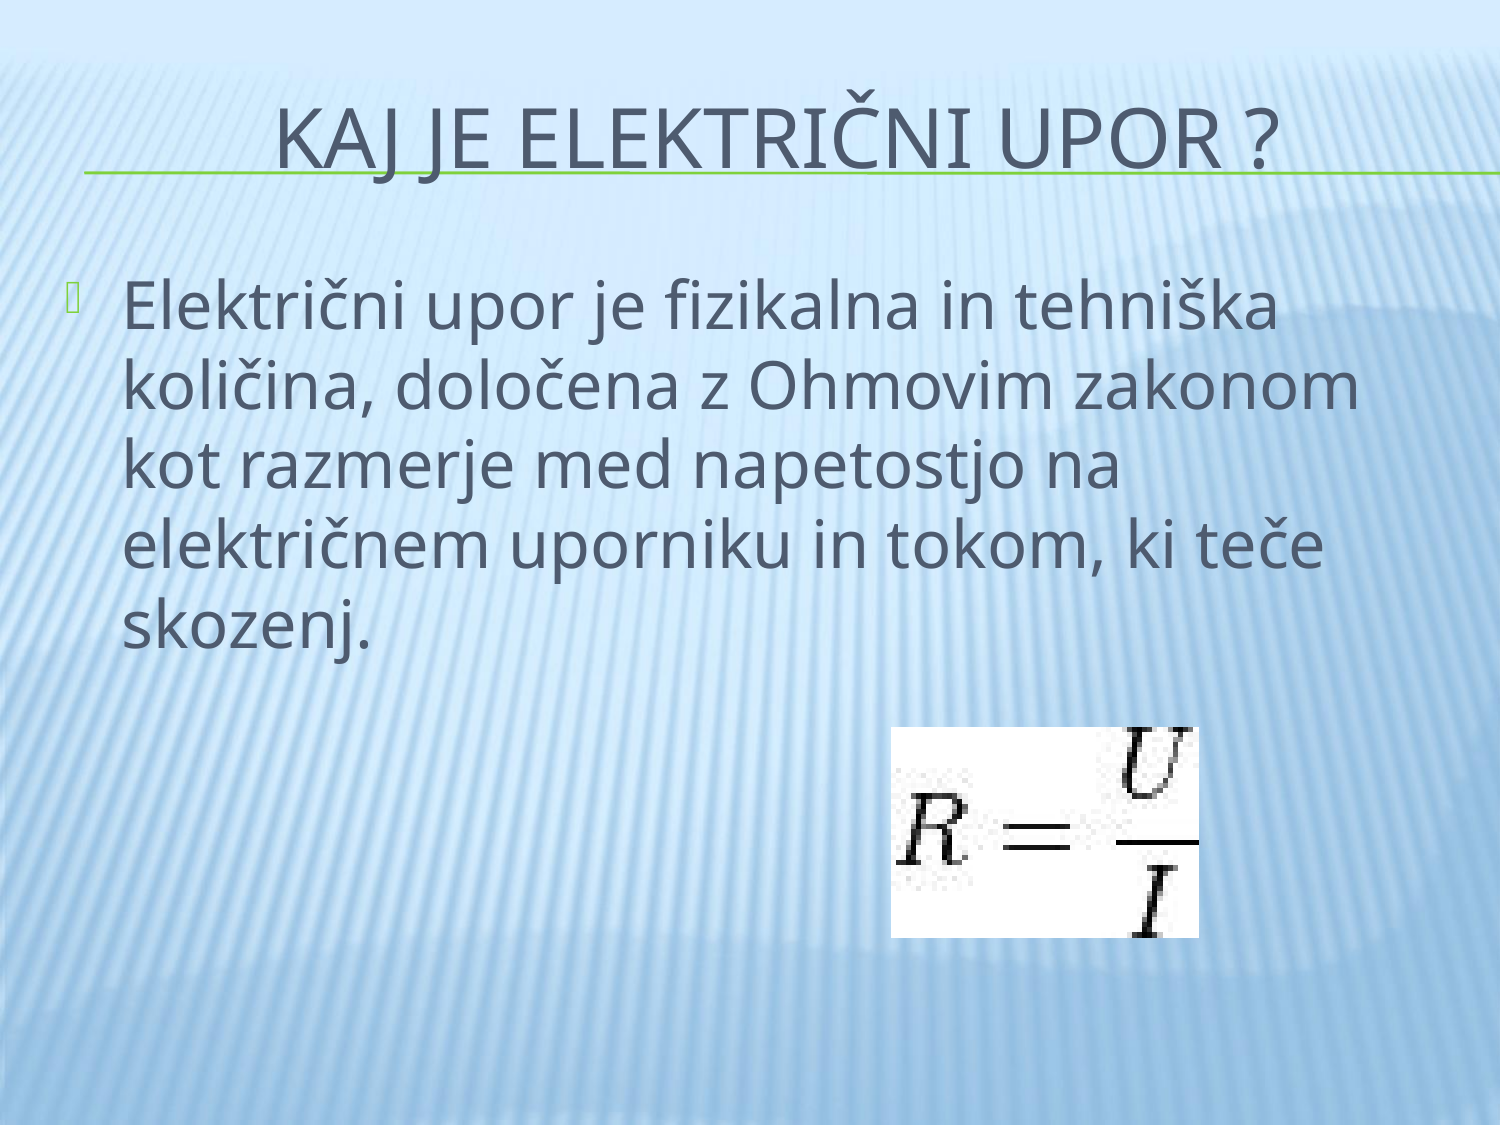

# Kaj je električni upor ?
Električni upor je fizikalna in tehniška količina, določena z Ohmovim zakonom kot razmerje med napetostjo na električnem uporniku in tokom, ki teče skozenj.